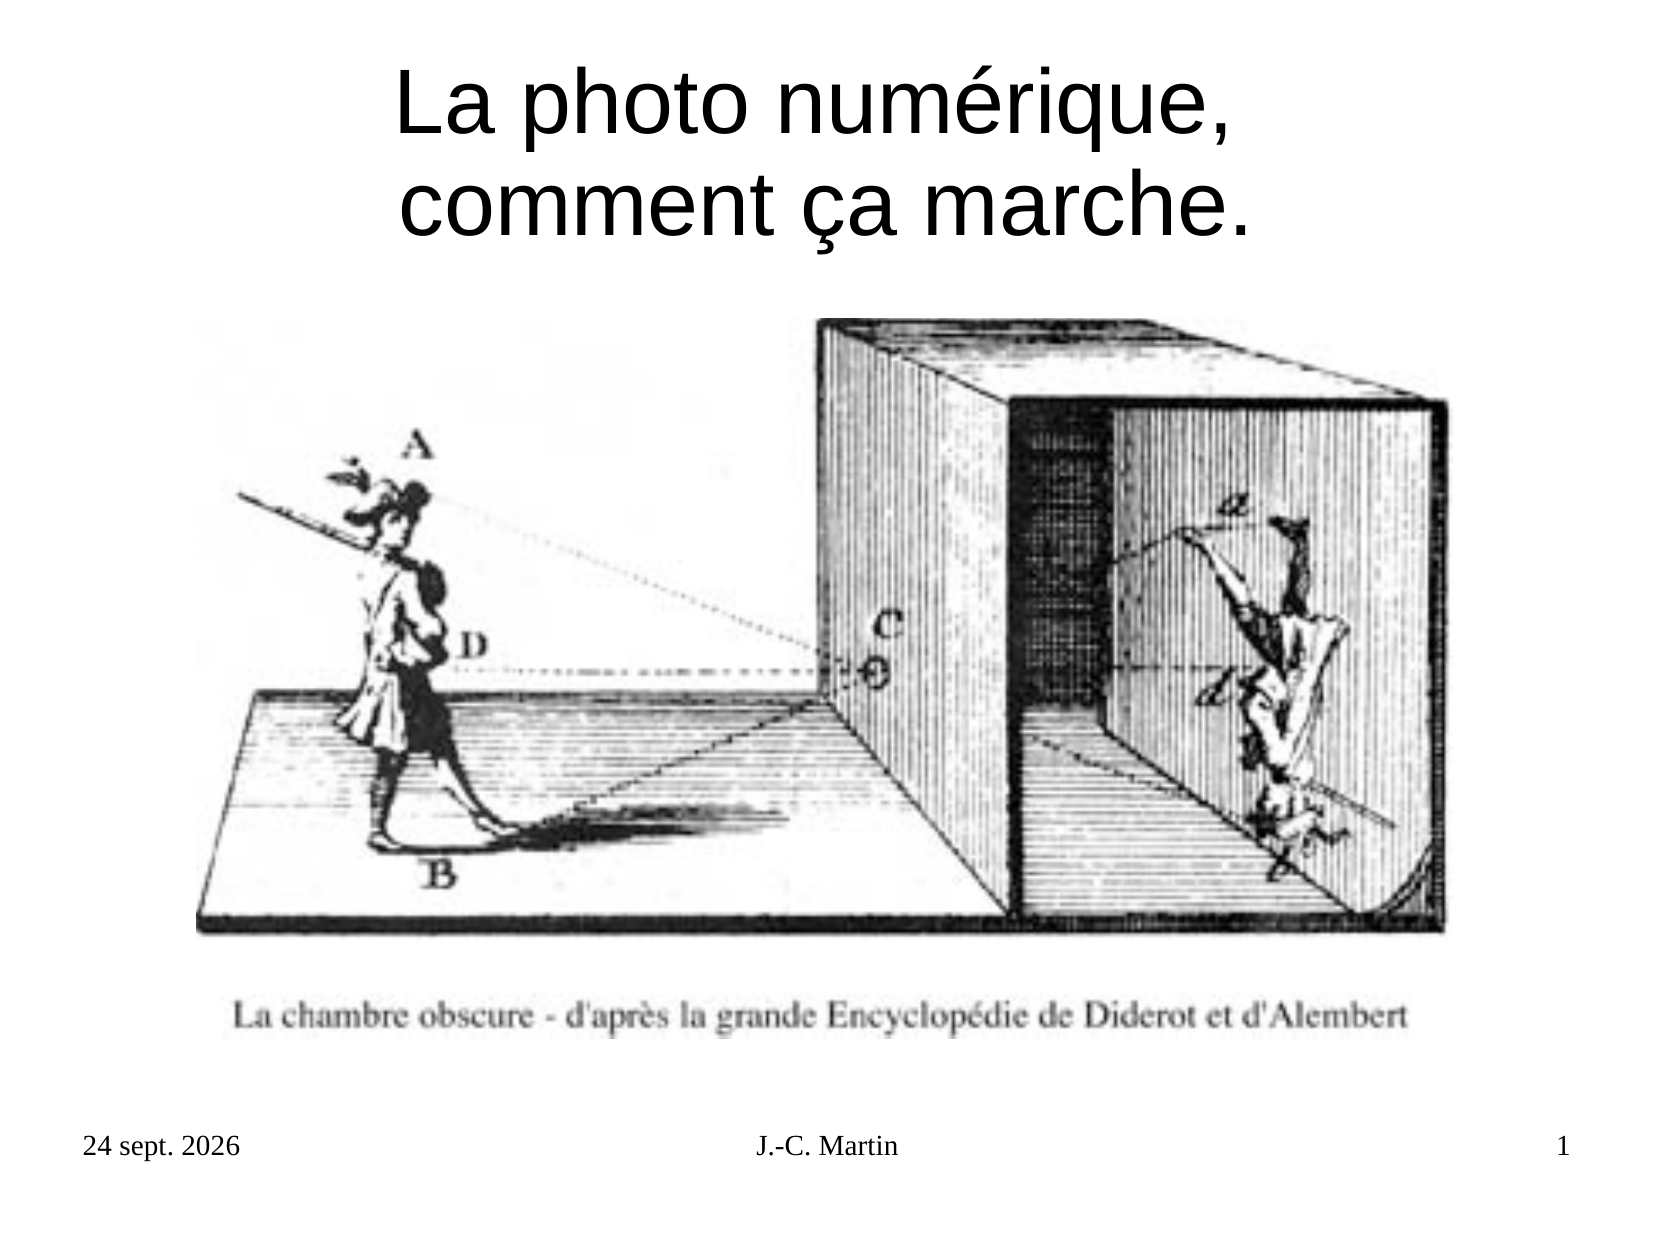

# La photo numérique, comment ça marche.
J.-C. Martin
1